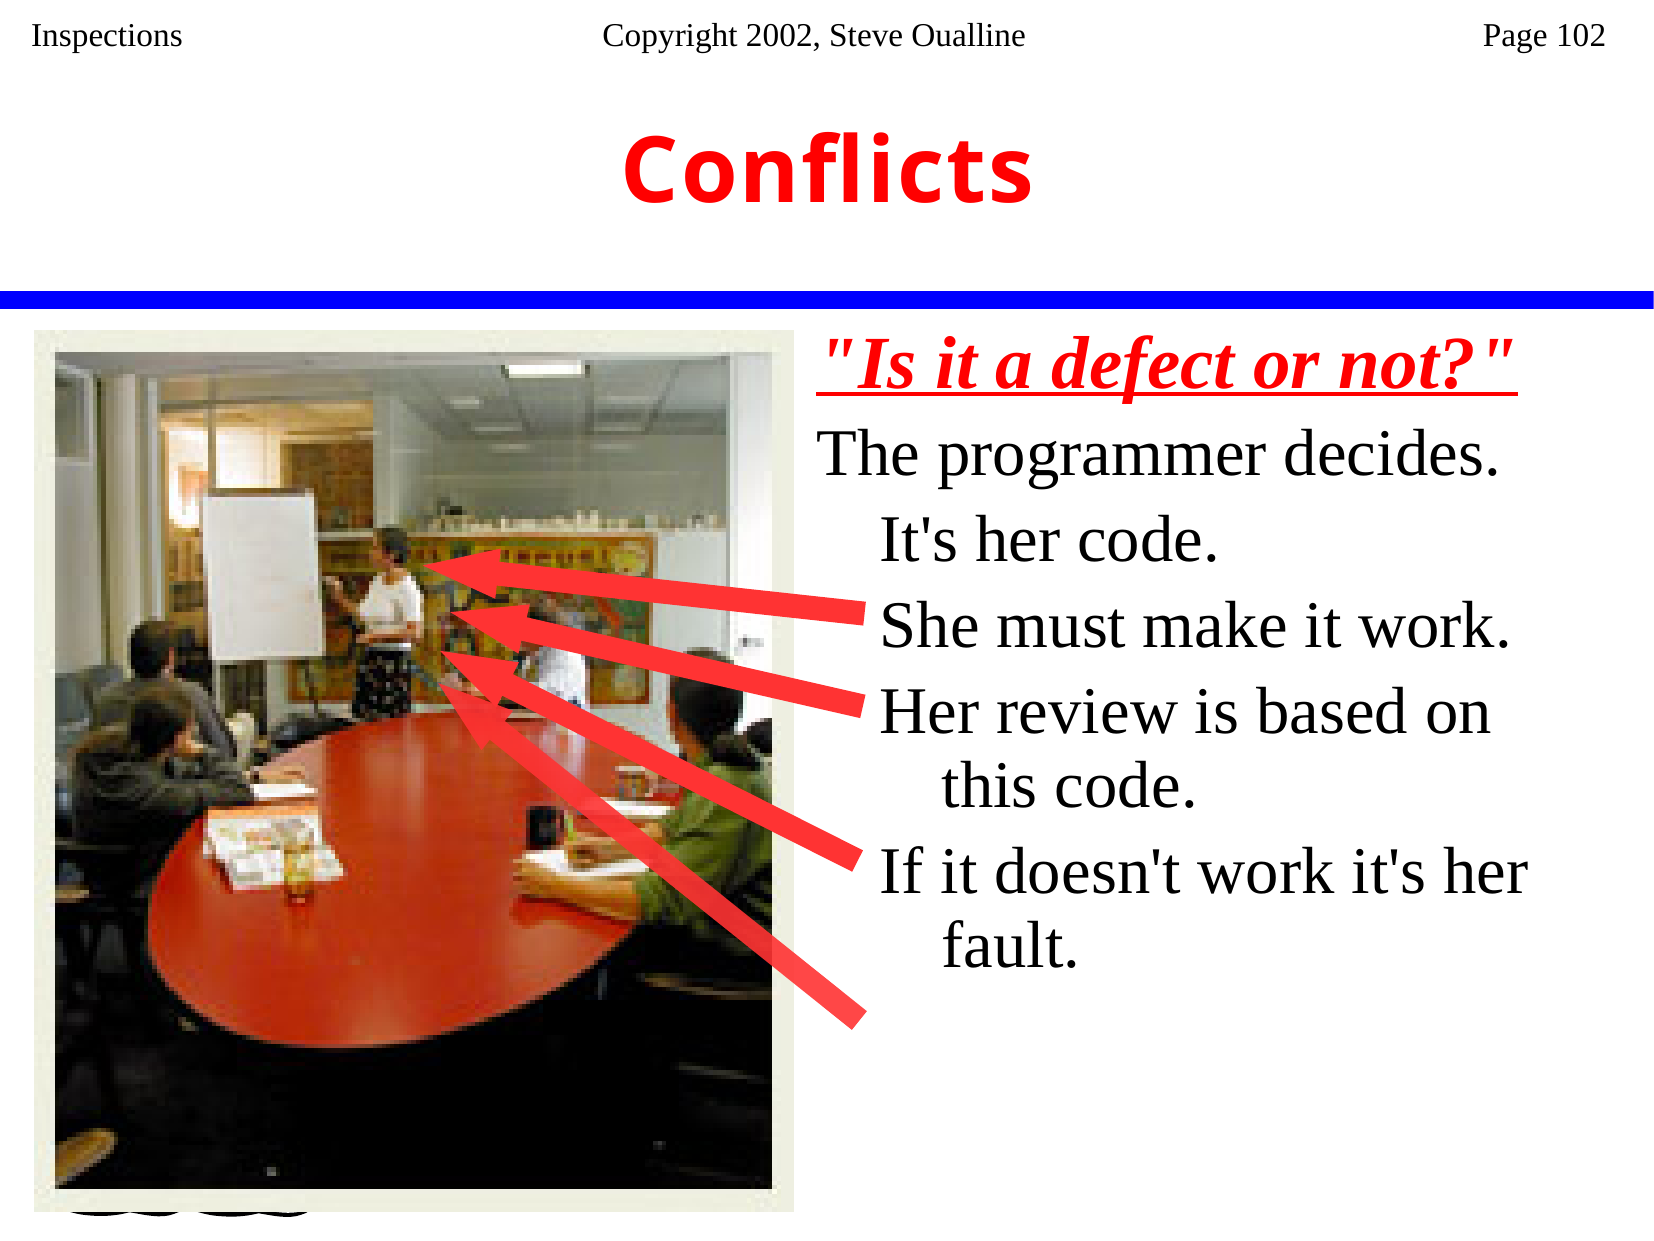

# Conflicts
"Is it a defect or not?"
The programmer decides.
It's her code.
She must make it work.
Her review is based on this code.
If it doesn't work it's her fault.